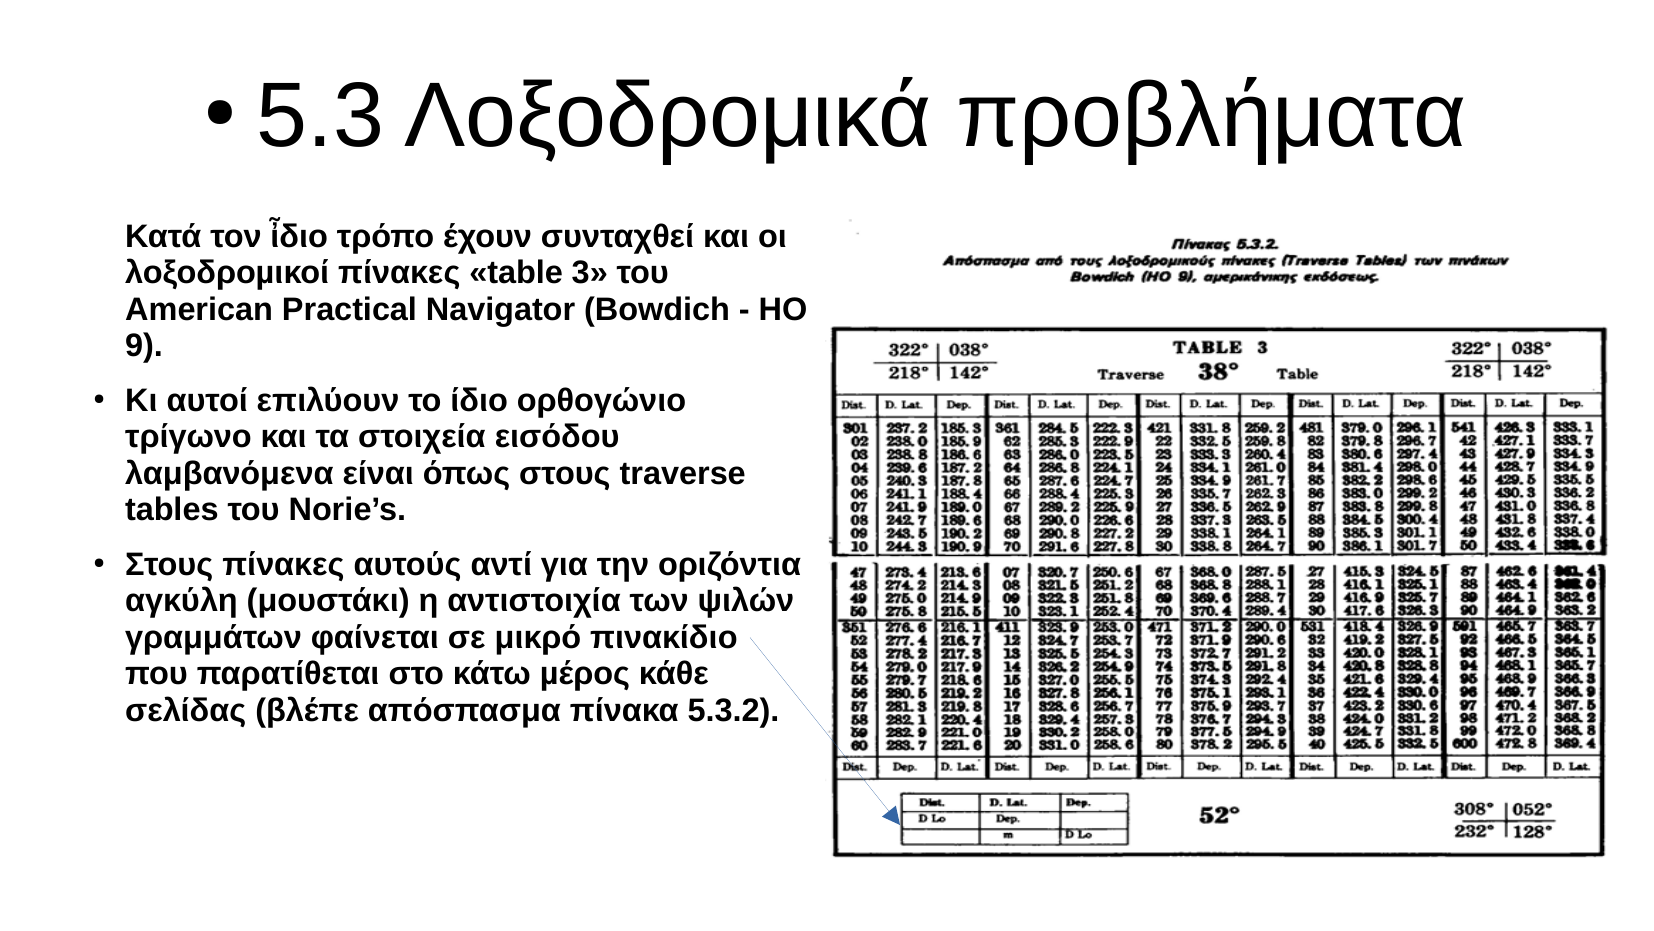

# 5.3 Λοξοδρομικά προβλήματα
Κατά τον ἶδιο τρόπο έχουν συνταχθεί και οι λοξοδροµικοί πίνακες «table 3» του American Practical Navigator (Βοwdich - ΗΟ 9).
Κι αυτοί επιλύουν το ίδιο ορθογώνιο τρίγωνο και τα στοιχεία εισόδου λαμβανόμενα είναι όπως στους traverse tables του Norie’s.
Στους πίνακες αυτούς αντί για την οριζόντια αγκύλη (μουστάκι) η αντιστοιχία των ψιλών γραμμάτων φαίνεται σε μικρό πινακίδιο που παρατίθεται στο κάτω µέρος κάθε σελίδας (βλέπε απόσπασμα πίνακα 5.3.2).